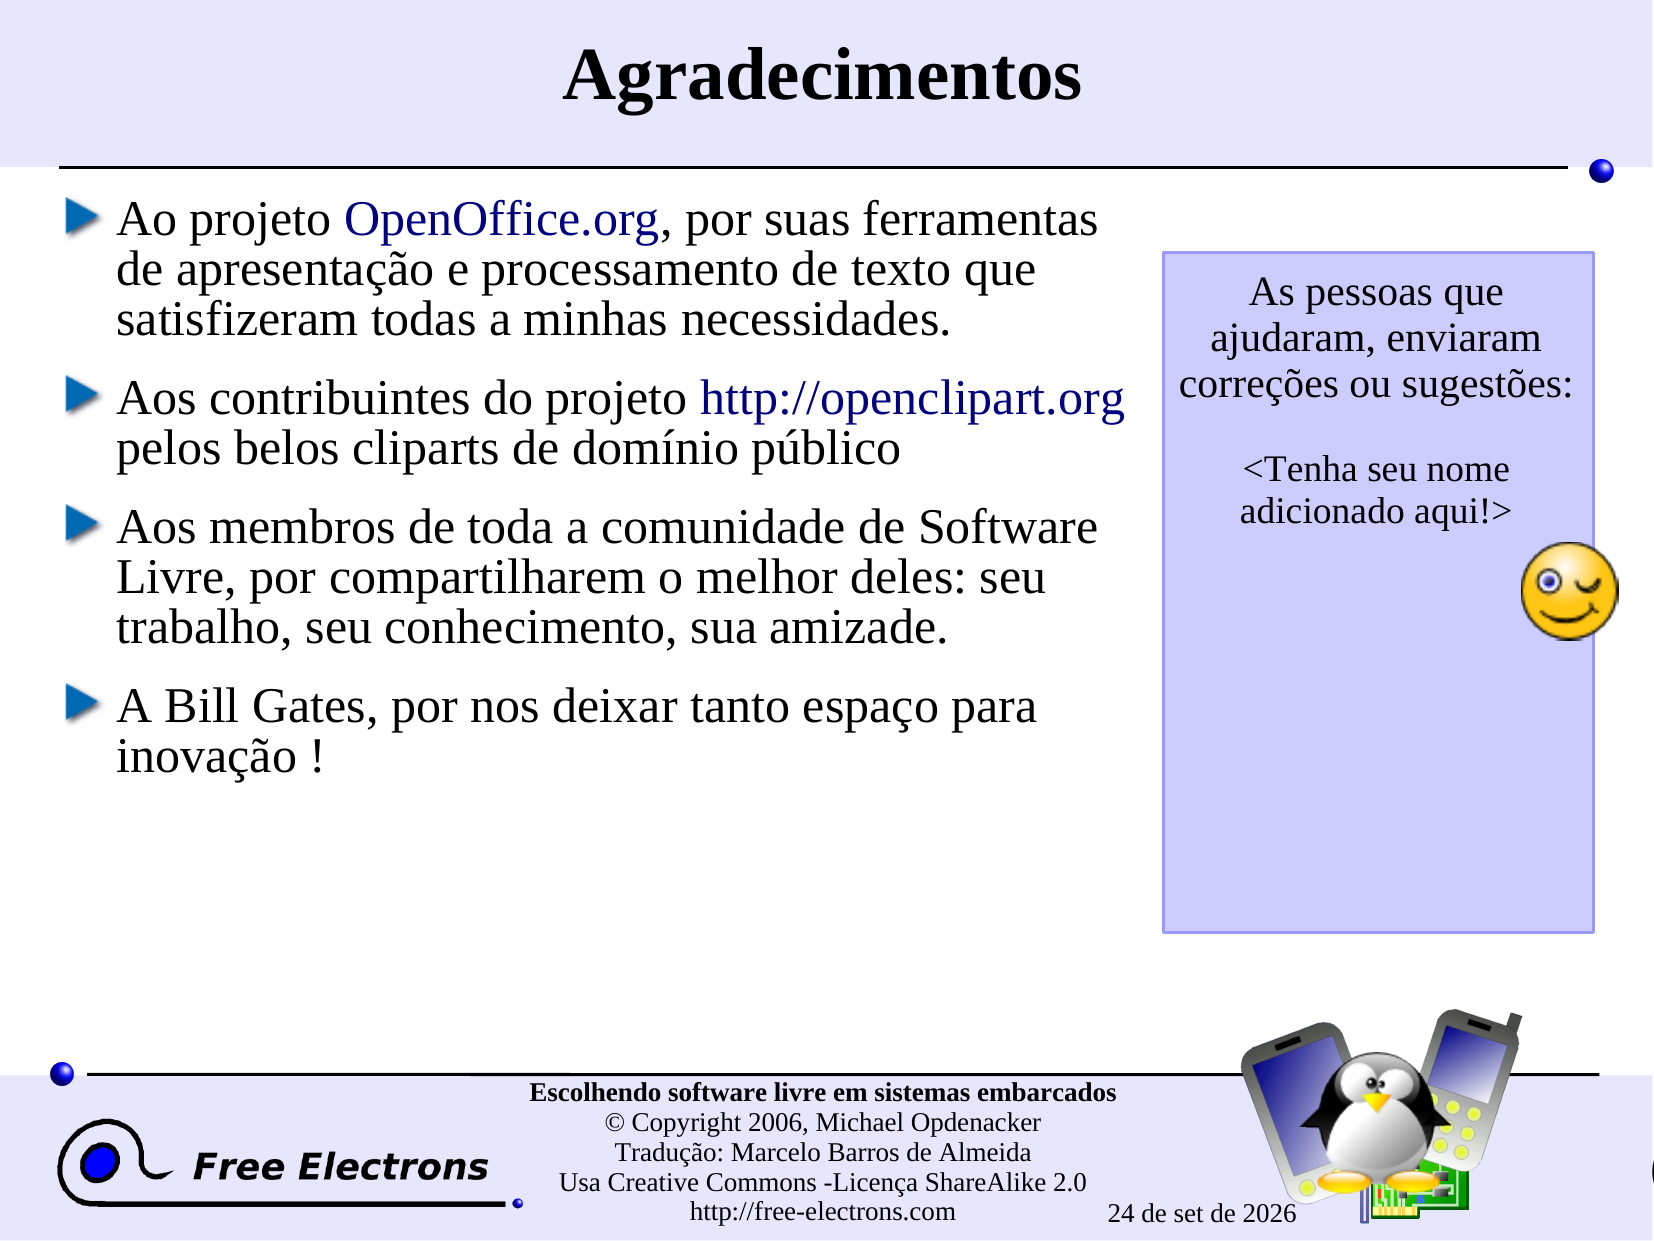

# Agradecimentos
Ao projeto OpenOffice.org, por suas ferramentas de apresentação e processamento de texto que satisfizeram todas a minhas necessidades.
Aos contribuintes do projeto http://openclipart.org pelos belos cliparts de domínio público
Aos membros de toda a comunidade de Software Livre, por compartilharem o melhor deles: seu trabalho, seu conhecimento, sua amizade.
A Bill Gates, por nos deixar tanto espaço para inovação !
As pessoas que ajudaram, enviaram correções ou sugestões:
<Tenha seu nome adicionado aqui!>